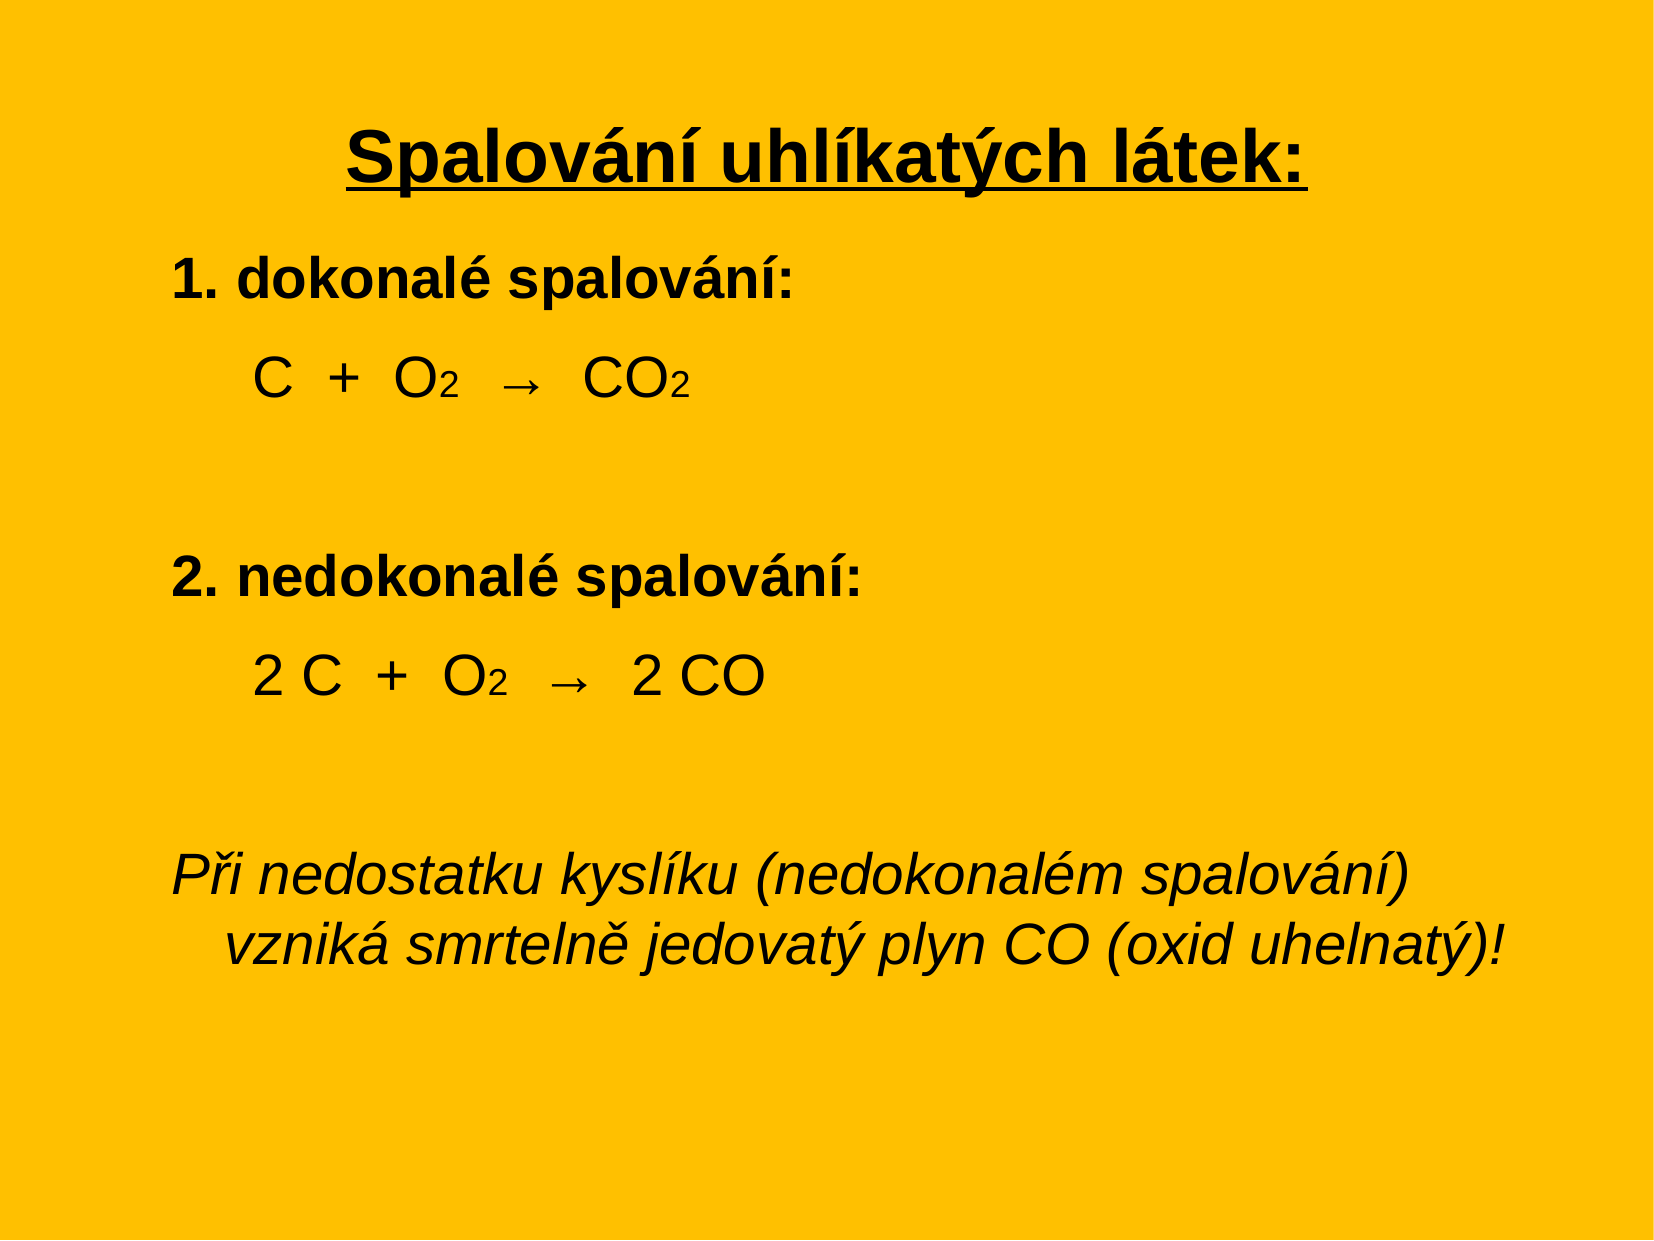

# Spalování uhlíkatých látek:
1. dokonalé spalování:
 C + O2 → CO2
2. nedokonalé spalování:
 2 C + O2 → 2 CO
Při nedostatku kyslíku (nedokonalém spalování) vzniká smrtelně jedovatý plyn CO (oxid uhelnatý)!